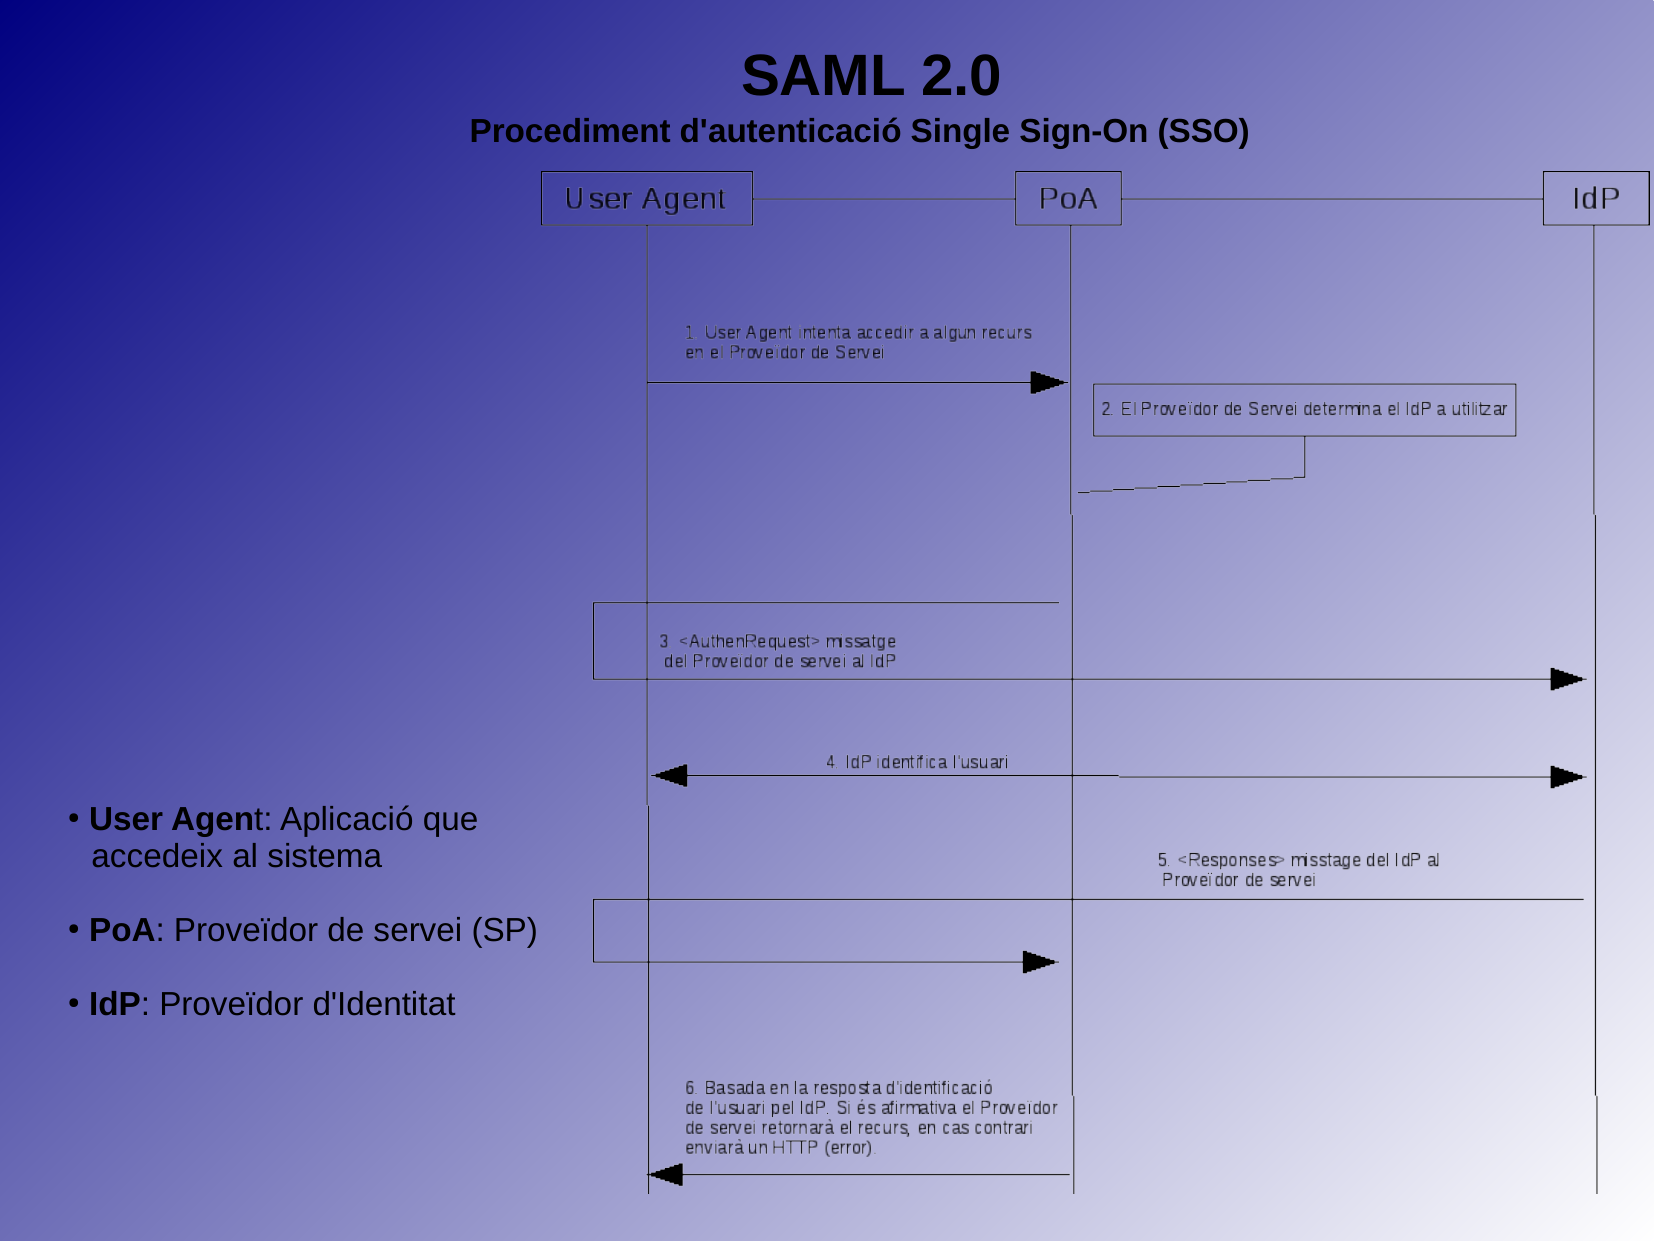

SAML 2.0
Procediment d'autenticació Single Sign-On (SSO)
 User Agent: Aplicació que accedeix al sistema
 PoA: Proveïdor de servei (SP)
 IdP: Proveïdor d'Identitat